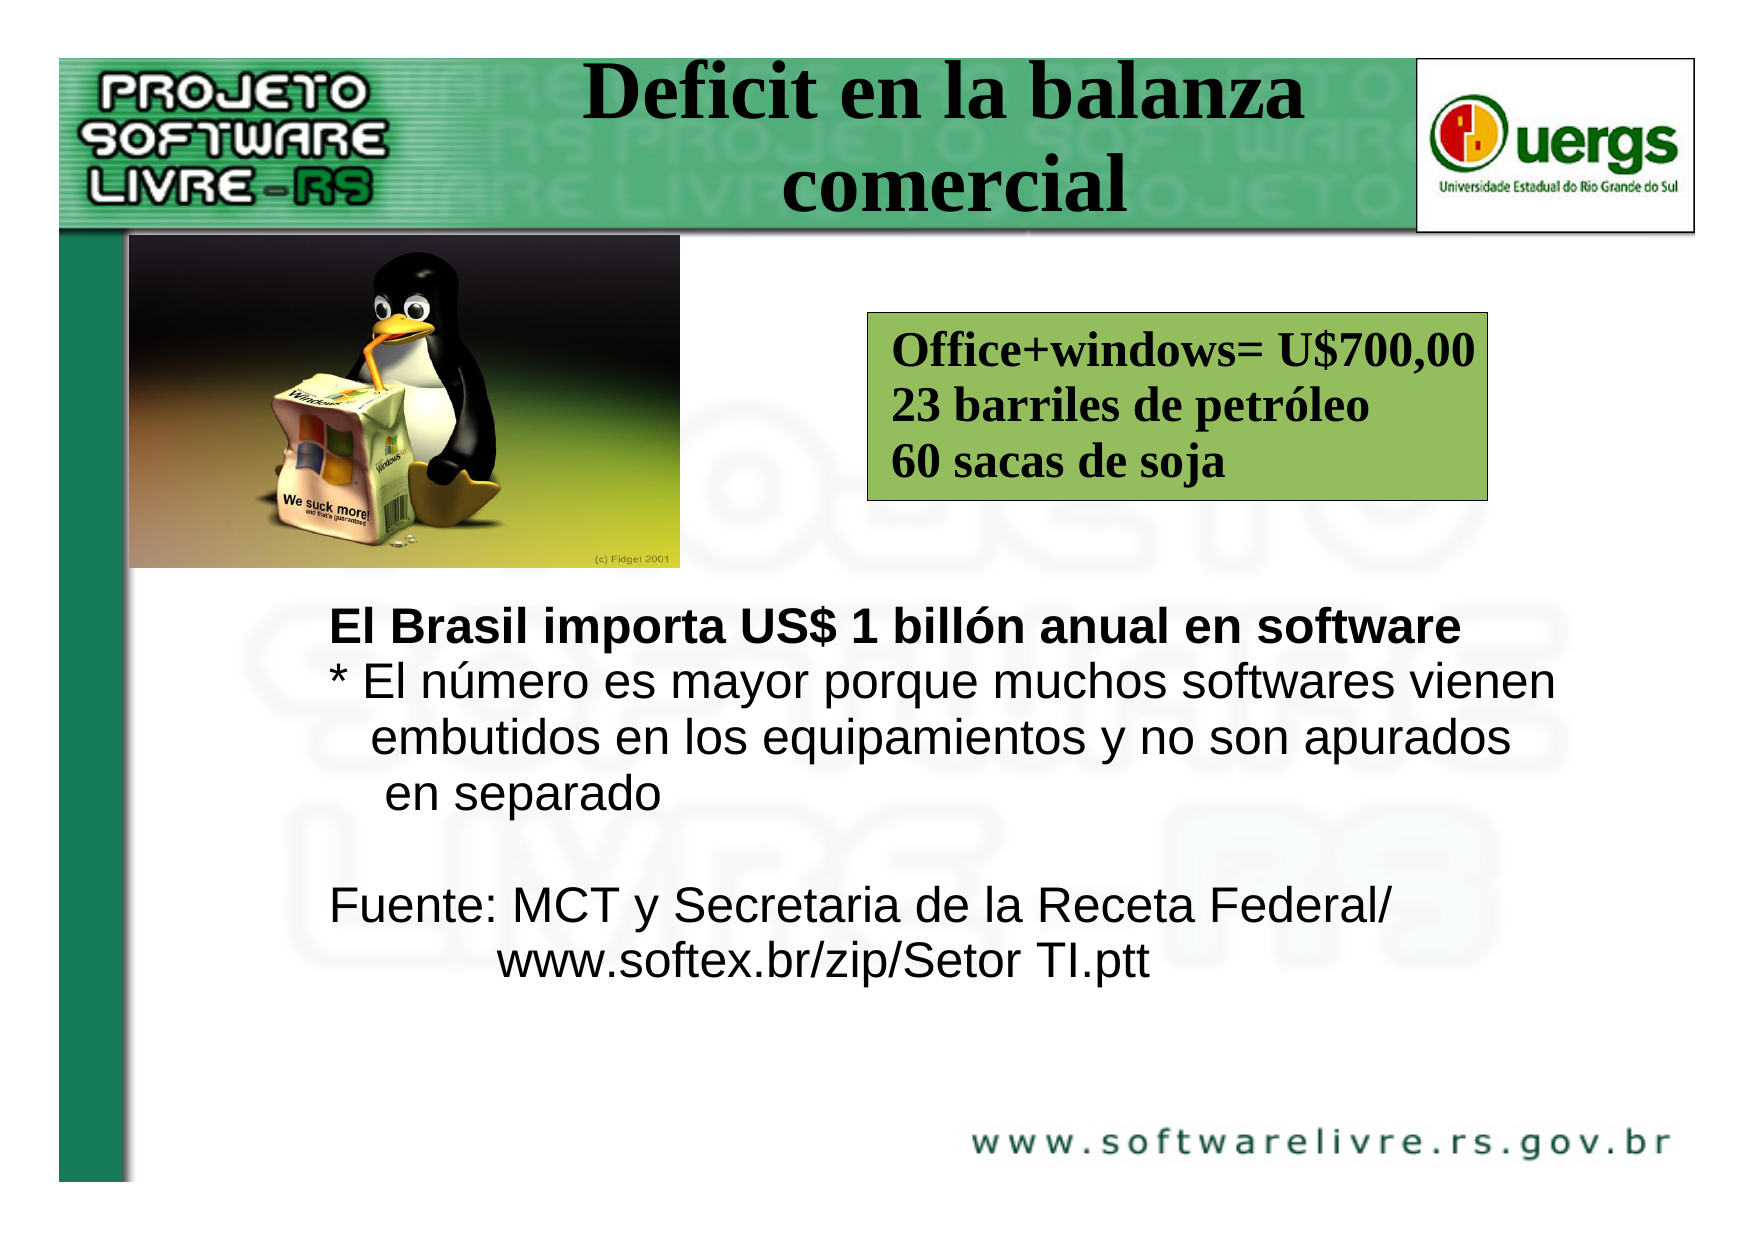

Deficit en la balanza
 comercial
Office+windows= U$700,00
23 barriles de petróleo
60 sacas de soja
El Brasil importa US$ 1 billón anual en software
* El número es mayor porque muchos softwares vienen
 embutidos en los equipamientos y no son apurados
 en separado
Fuente: MCT y Secretaria de la Receta Federal/
 www.softex.br/zip/Setor TI.ptt